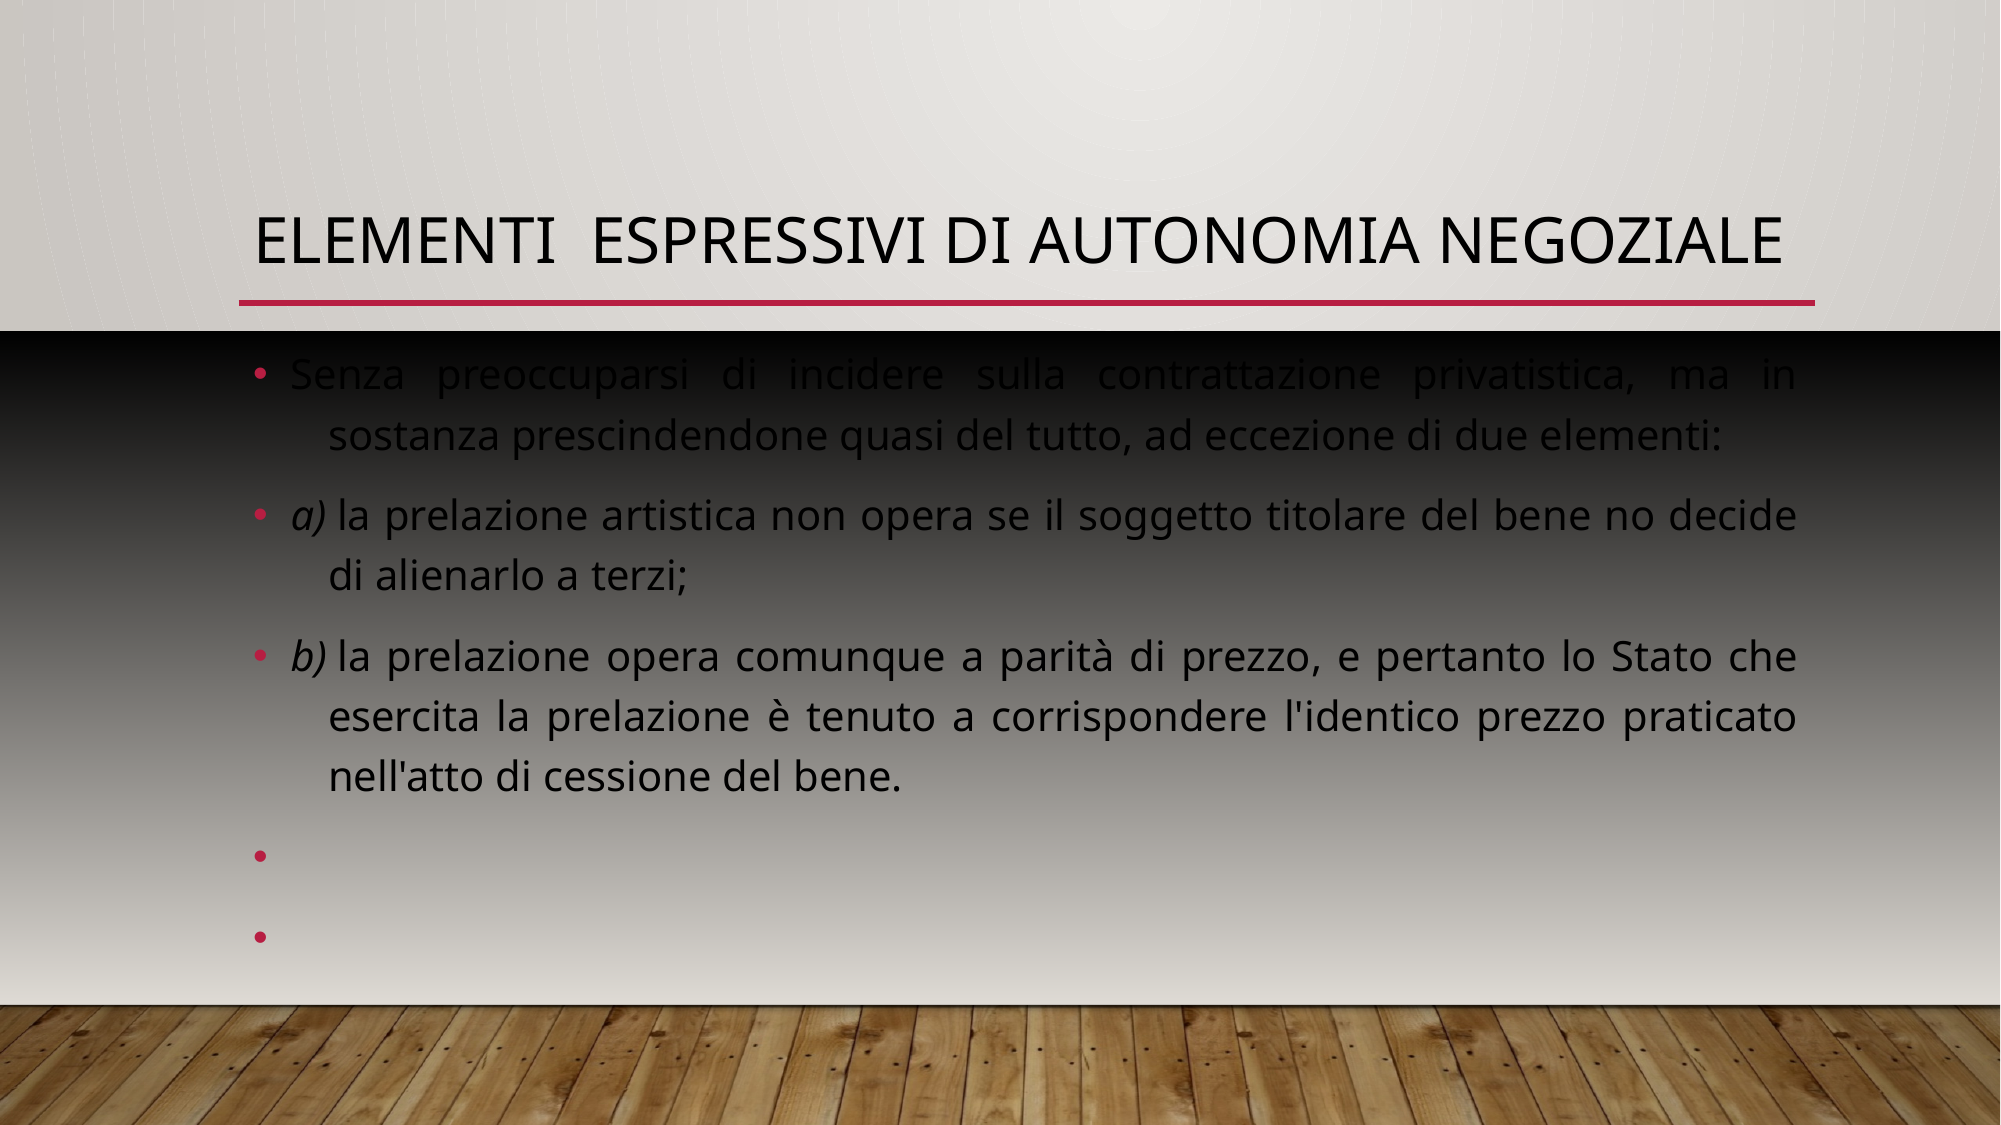

# Elementi espressivi di autonomia negoziale
Senza preoccuparsi di incidere sulla contrattazione privatistica, ma in sostanza prescindendone quasi del tutto, ad eccezione di due elementi:
a) la prelazione artistica non opera se il soggetto titolare del bene no decide di alienarlo a terzi;
b) la prelazione opera comunque a parità di prezzo, e pertanto lo Stato che esercita la prelazione è tenuto a corrispondere l'identico prezzo praticato nell'atto di cessione del bene.